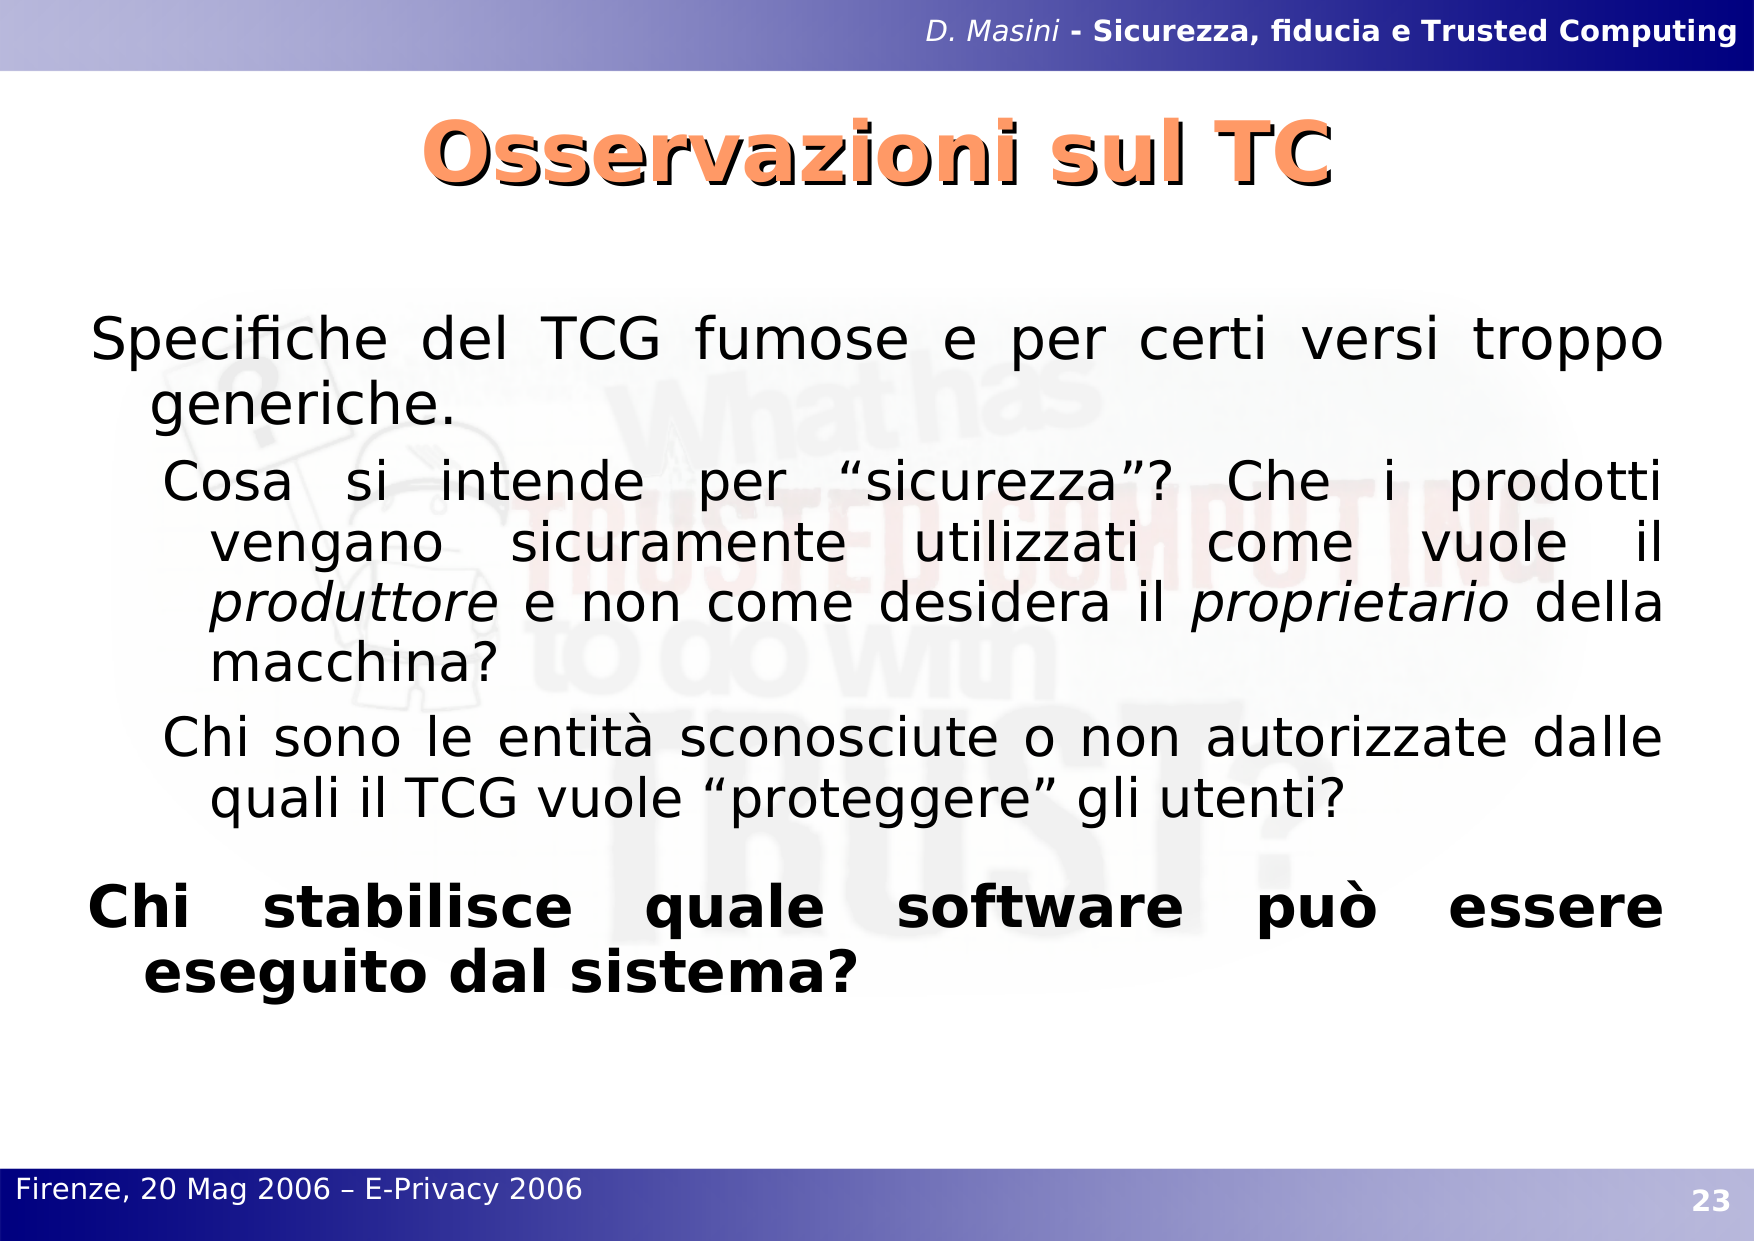

D. Masini - Sicurezza, fiducia e Trusted Computing
# Osservazioni sul TC
Specifiche del TCG fumose e per certi versi troppo generiche.
Cosa si intende per “sicurezza”? Che i prodotti vengano sicuramente utilizzati come vuole il produttore e non come desidera il proprietario della macchina?
Chi sono le entità sconosciute o non autorizzate dalle quali il TCG vuole “proteggere” gli utenti?
Chi stabilisce quale software può essere eseguito dal sistema?
Firenze, 20 Mag 2006 – E-Privacy 2006